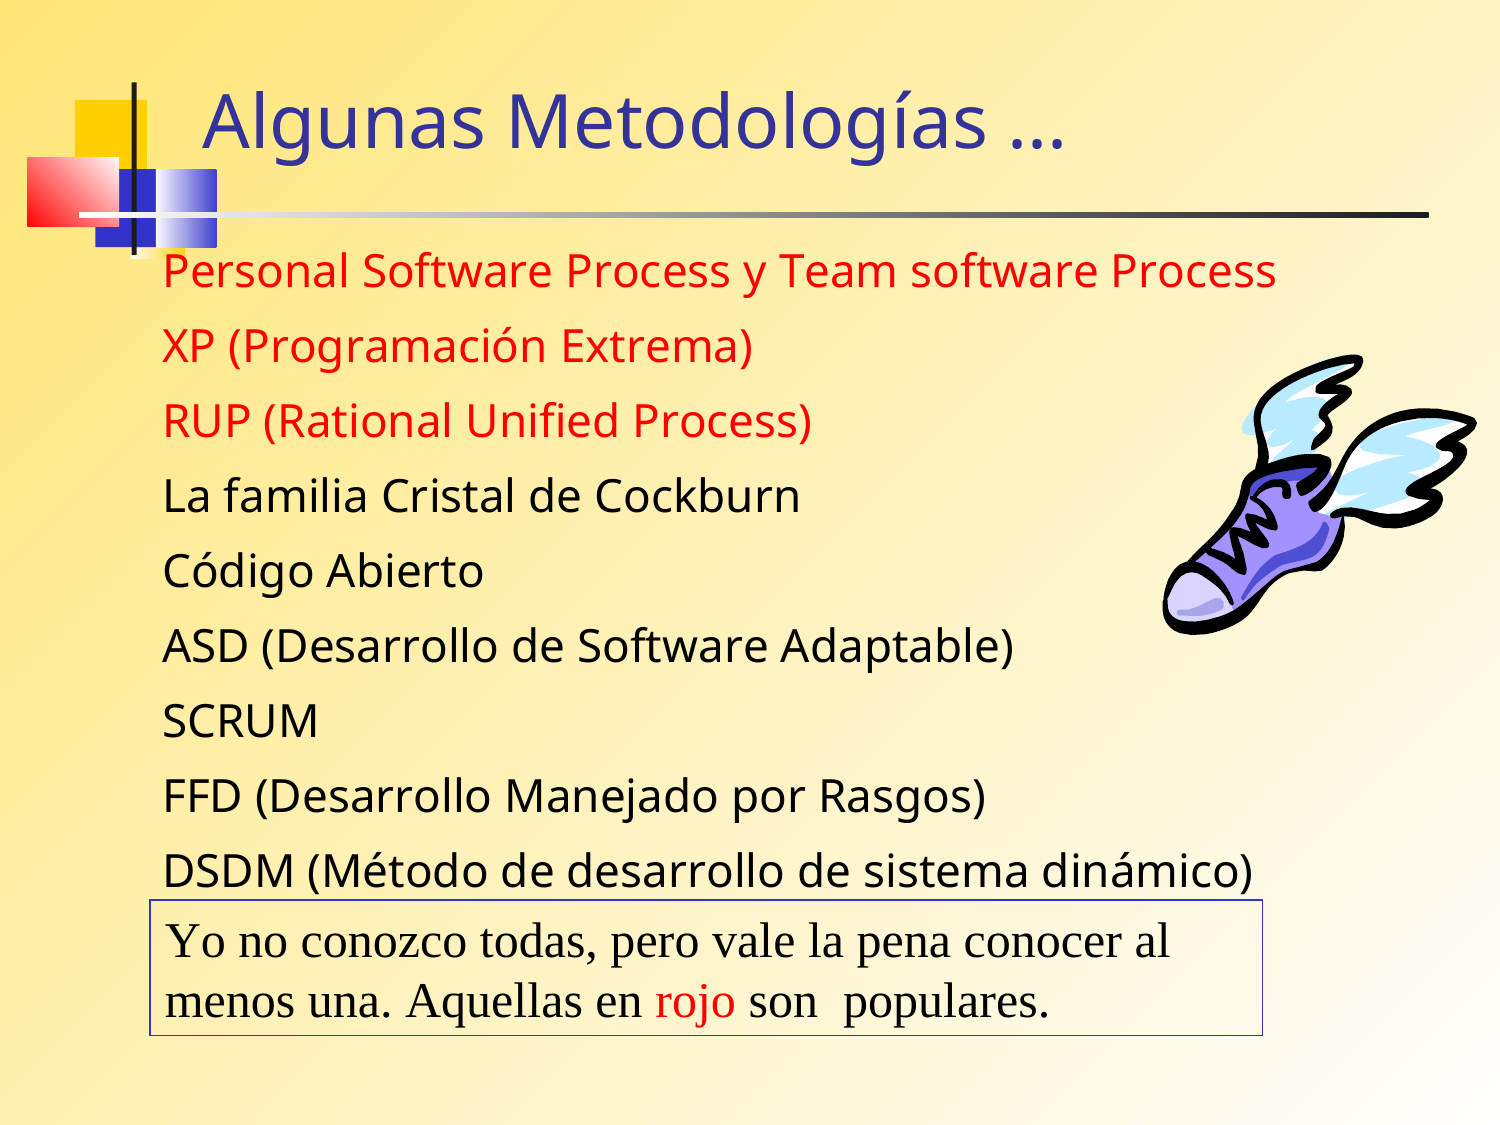

# Algunas Metodologías ...
Personal Software Process y Team software Process
XP (Programación Extrema)‏
RUP (Rational Unified Process)‏
La familia Cristal de Cockburn
Código Abierto
ASD (Desarrollo de Software Adaptable)‏
SCRUM
FFD (Desarrollo Manejado por Rasgos)‏
DSDM (Método de desarrollo de sistema dinámico)‏
Yo no conozco todas, pero vale la pena conocer al menos una. Aquellas en rojo son populares.